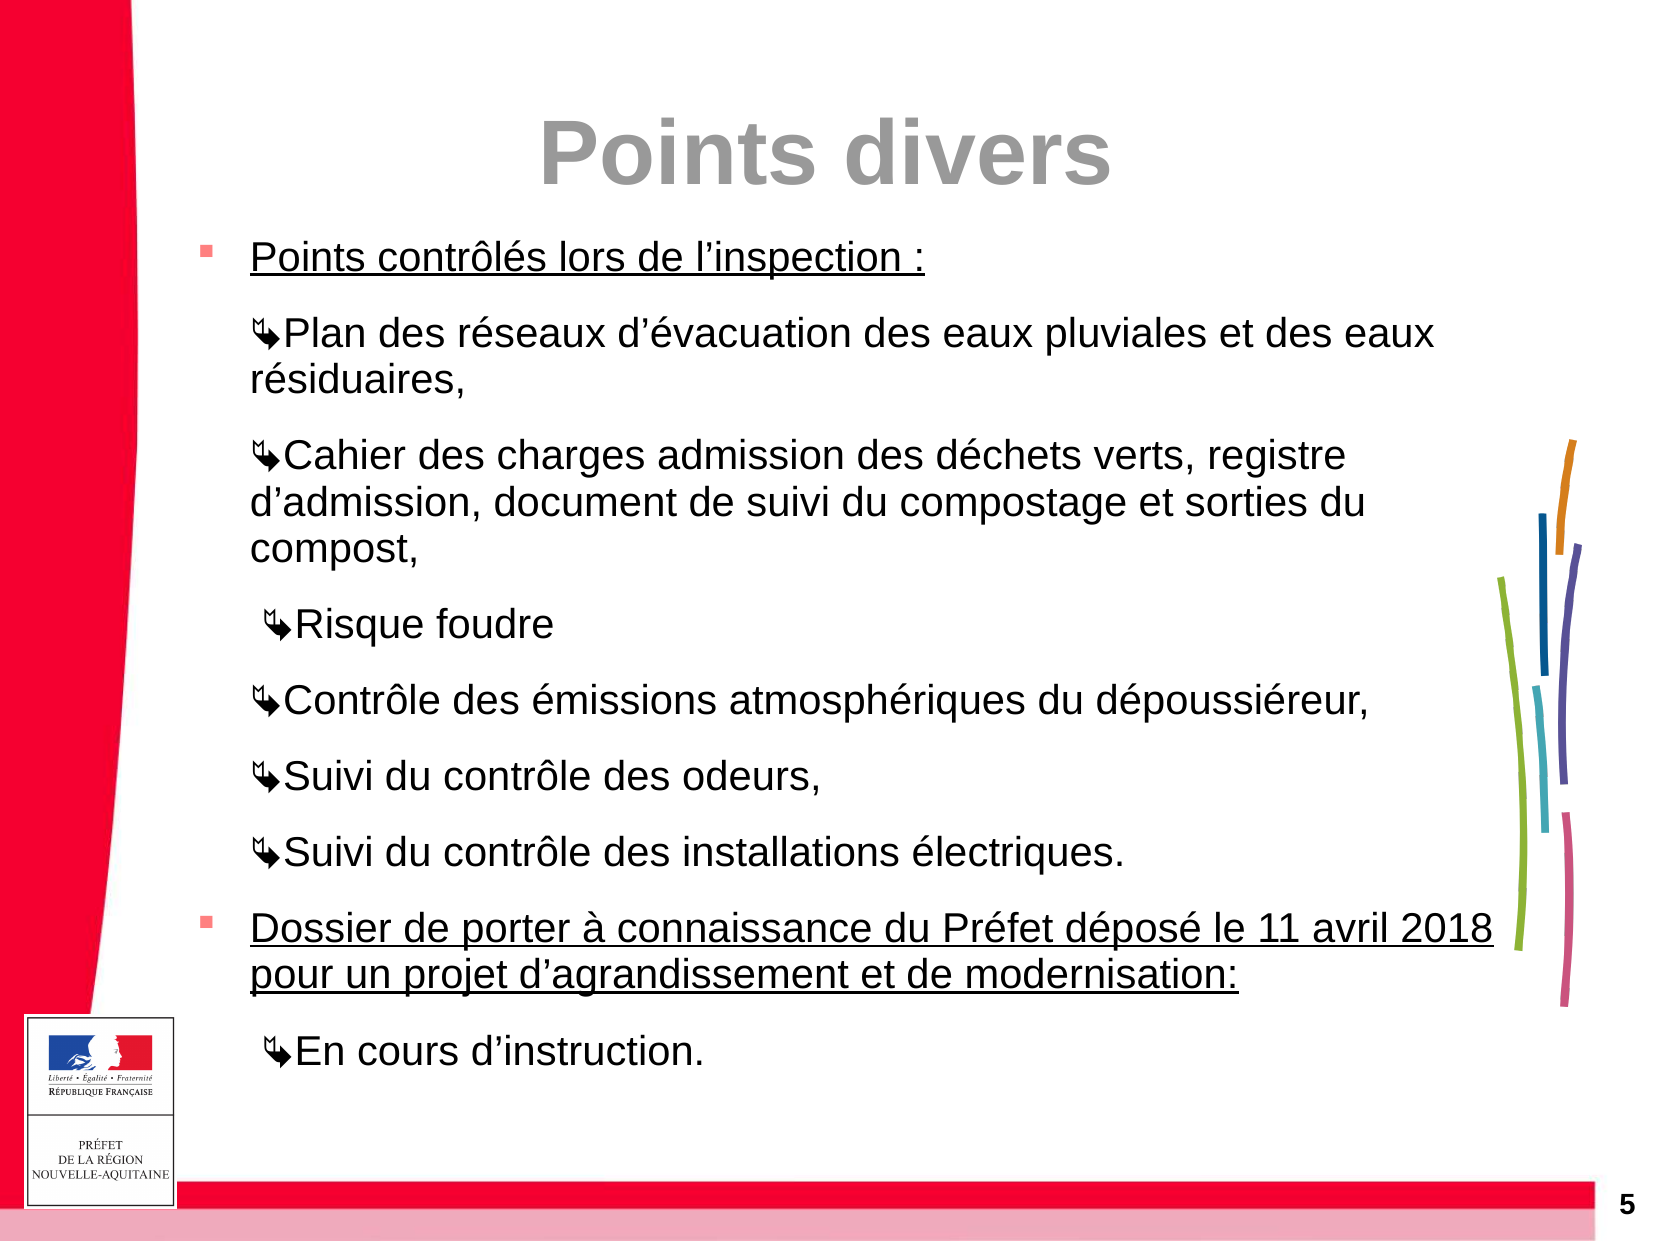

# Points divers
Points contrôlés lors de l’inspection :
Plan des réseaux d’évacuation des eaux pluviales et des eaux résiduaires,
Cahier des charges admission des déchets verts, registre d’admission, document de suivi du compostage et sorties du compost,
 Risque foudre
Contrôle des émissions atmosphériques du dépoussiéreur,
Suivi du contrôle des odeurs,
Suivi du contrôle des installations électriques.
Dossier de porter à connaissance du Préfet déposé le 11 avril 2018 pour un projet d’agrandissement et de modernisation:
 En cours d’instruction.
5